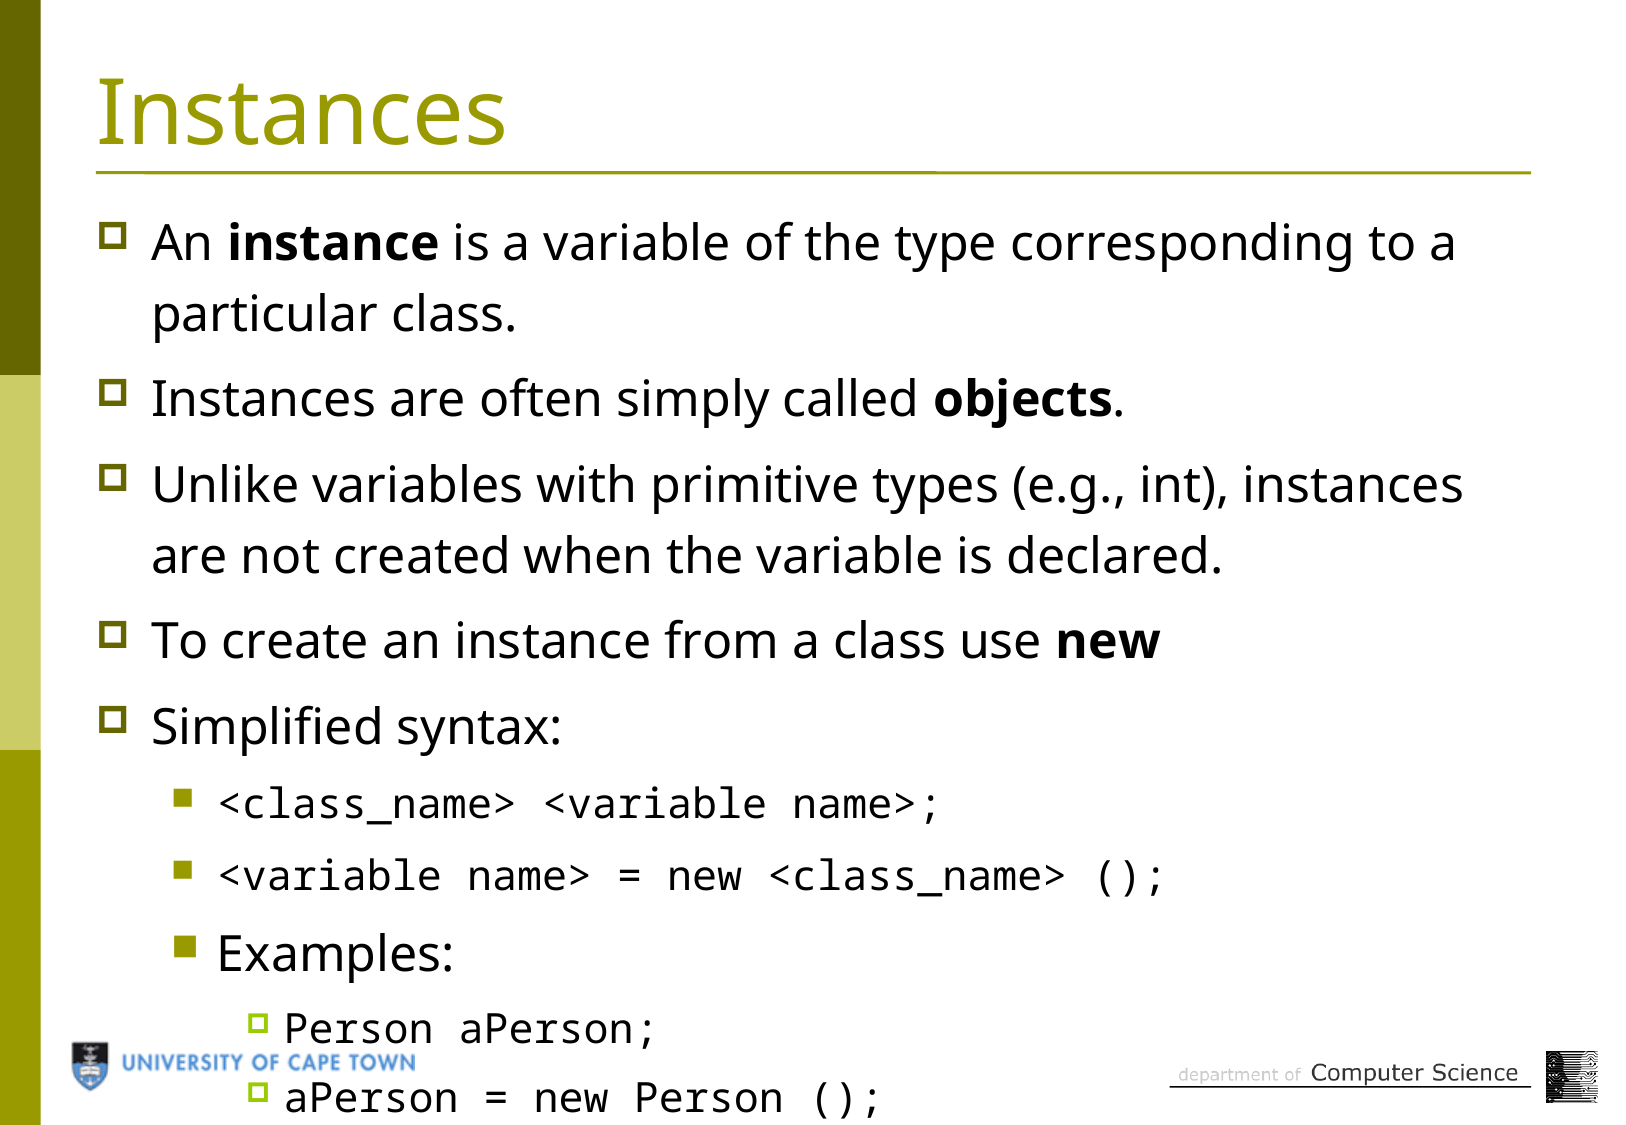

# Instances
An instance is a variable of the type corresponding to a particular class.
Instances are often simply called objects.
Unlike variables with primitive types (e.g., int), instances are not created when the variable is declared.
To create an instance from a class use new
Simplified syntax:
<class_name> <variable name>;
<variable name> = new <class_name> ();
Examples:
Person aPerson;
aPerson = new Person ();